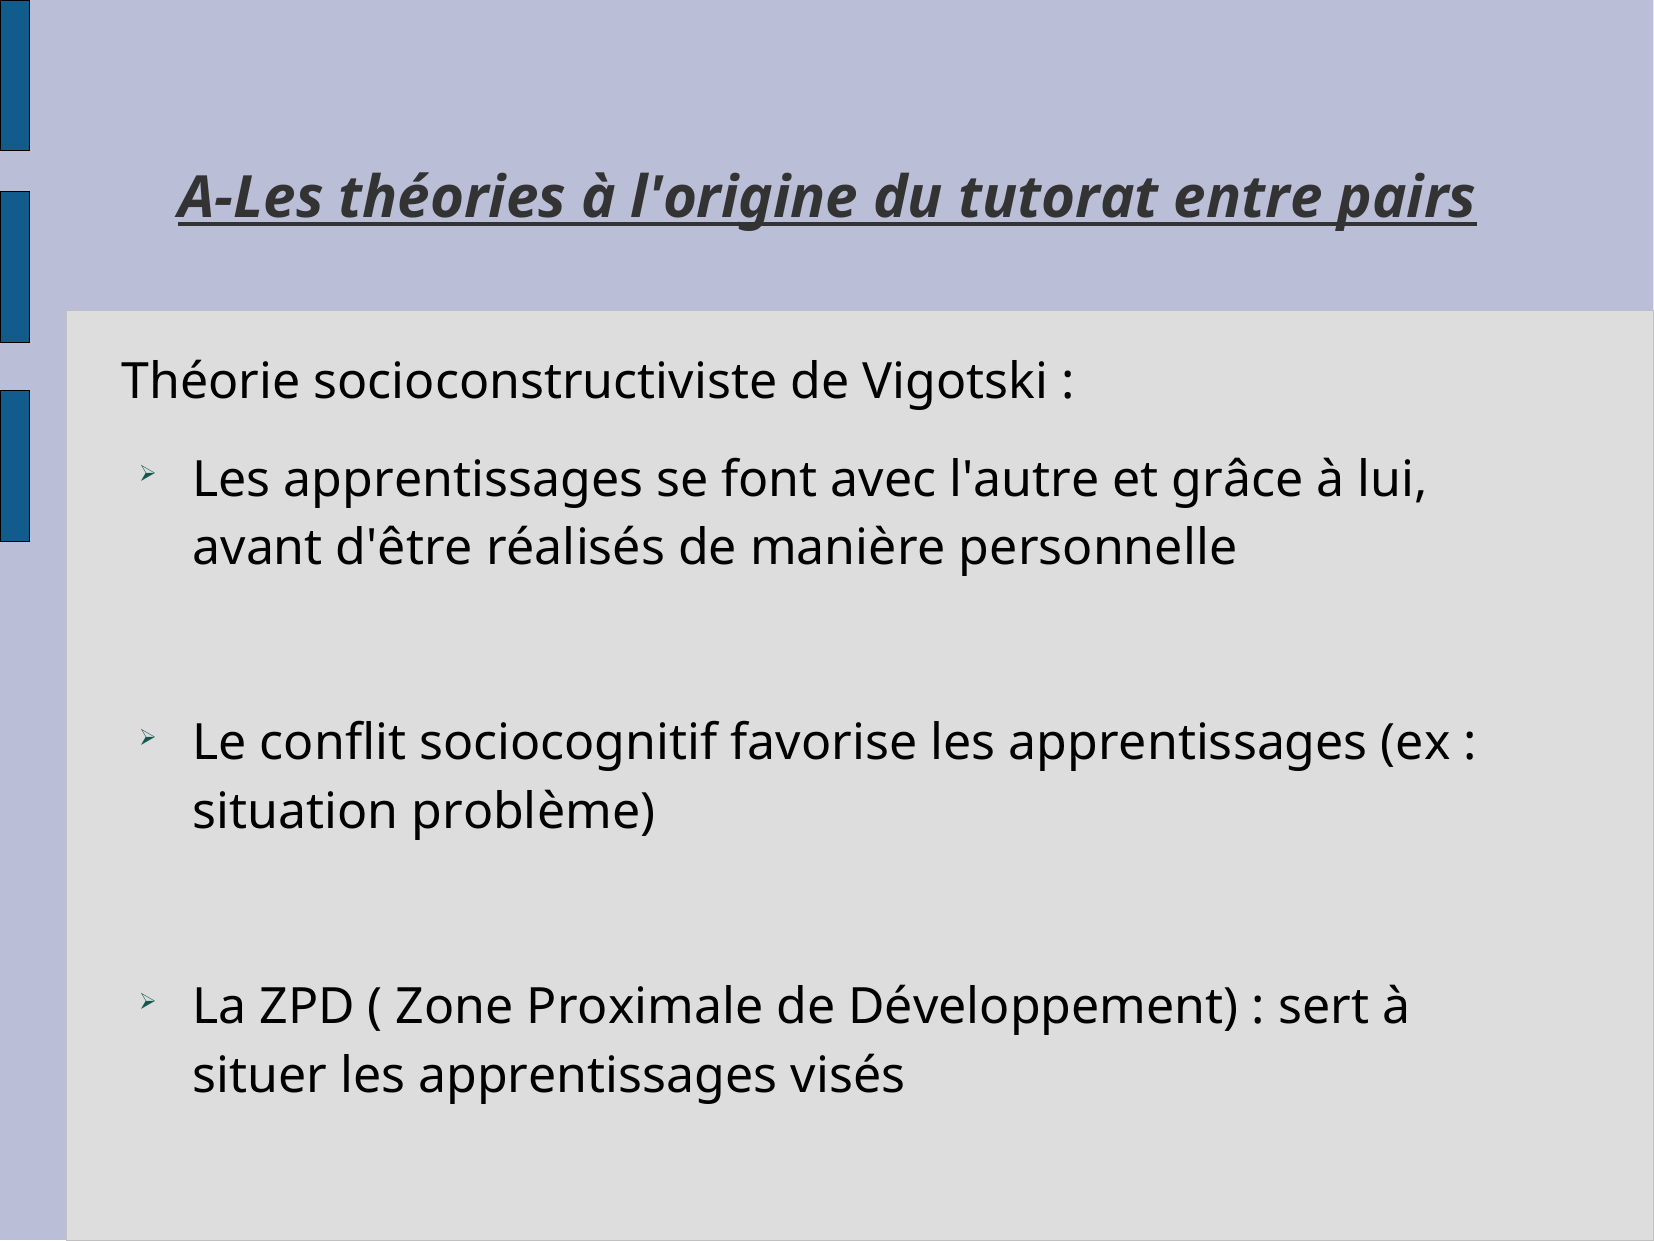

# A-Les théories à l'origine du tutorat entre pairs
Théorie socioconstructiviste de Vigotski :
Les apprentissages se font avec l'autre et grâce à lui, avant d'être réalisés de manière personnelle
Le conflit sociocognitif favorise les apprentissages (ex : situation problème)
La ZPD ( Zone Proximale de Développement) : sert à situer les apprentissages visés